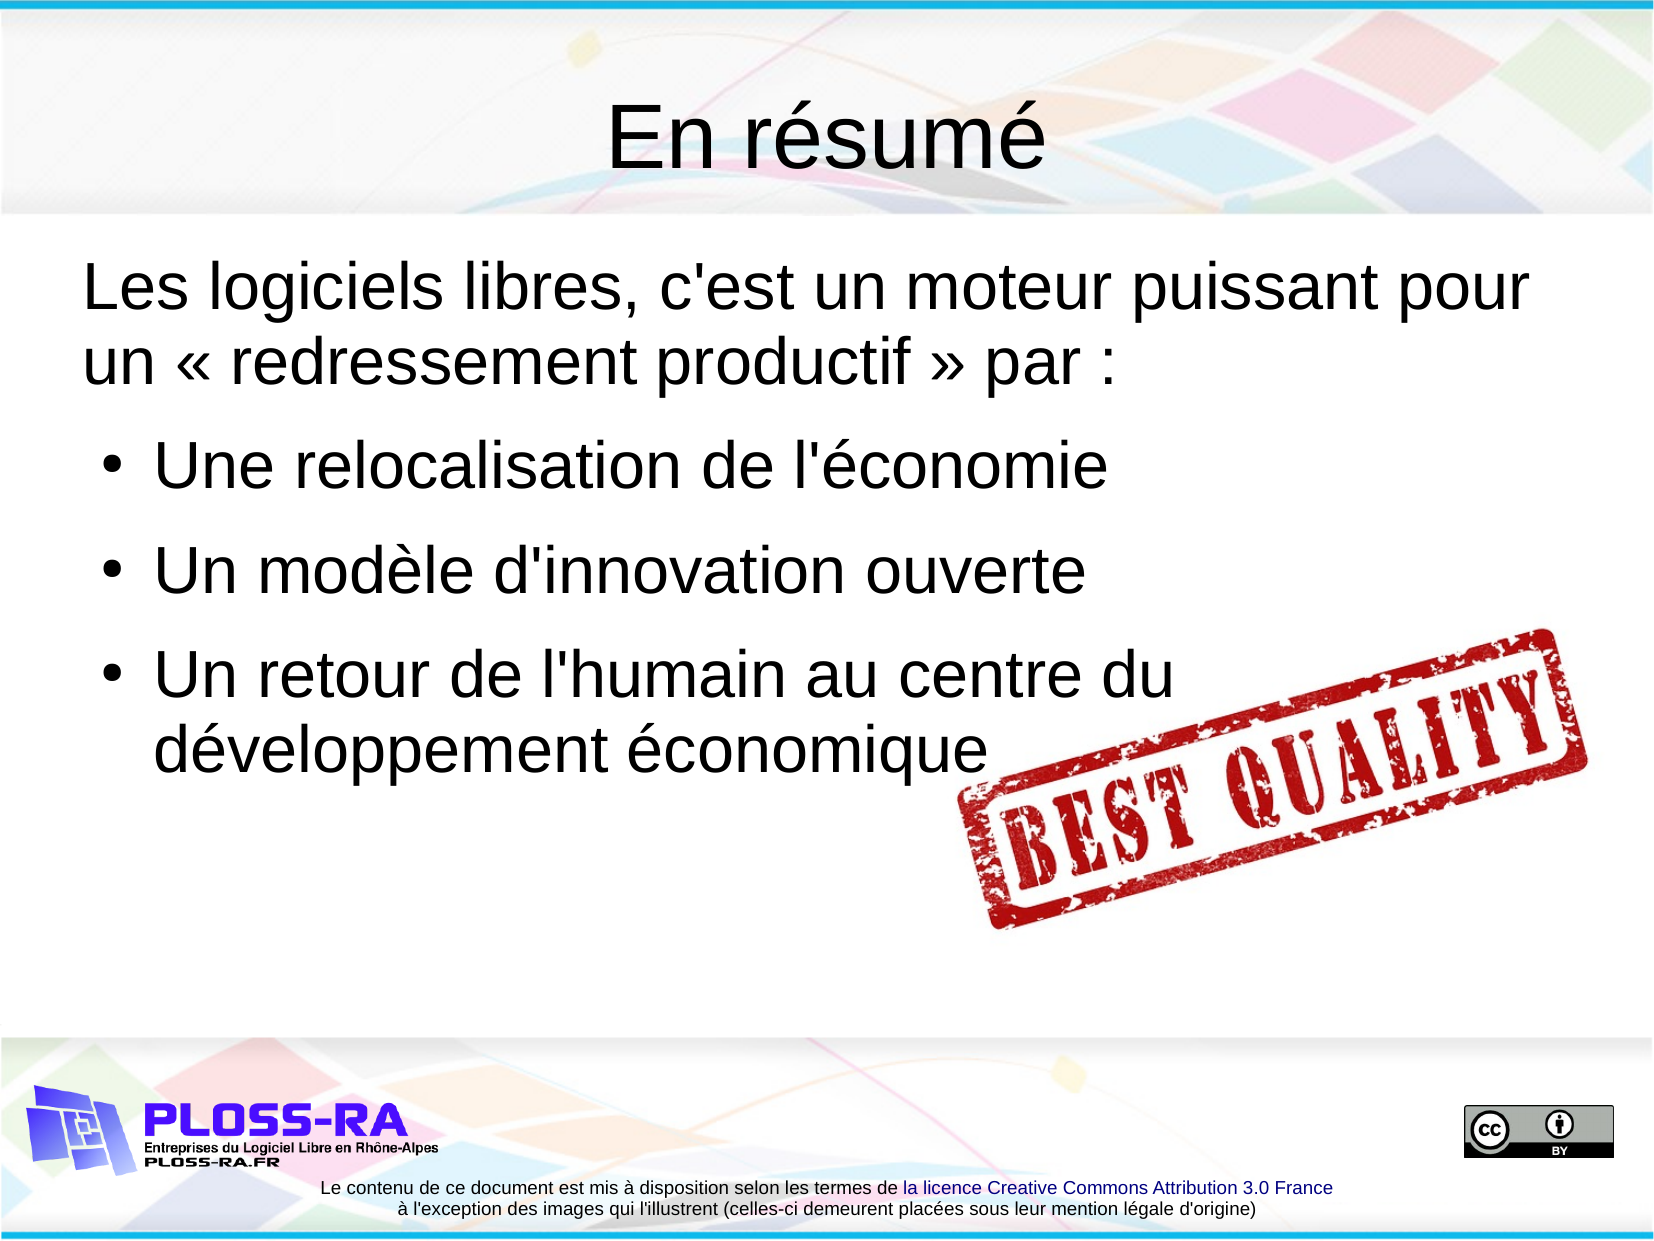

# En résumé
Les logiciels libres, c'est un moteur puissant pour un « redressement productif » par :
Une relocalisation de l'économie
Un modèle d'innovation ouverte
Un retour de l'humain au centre du développement économique